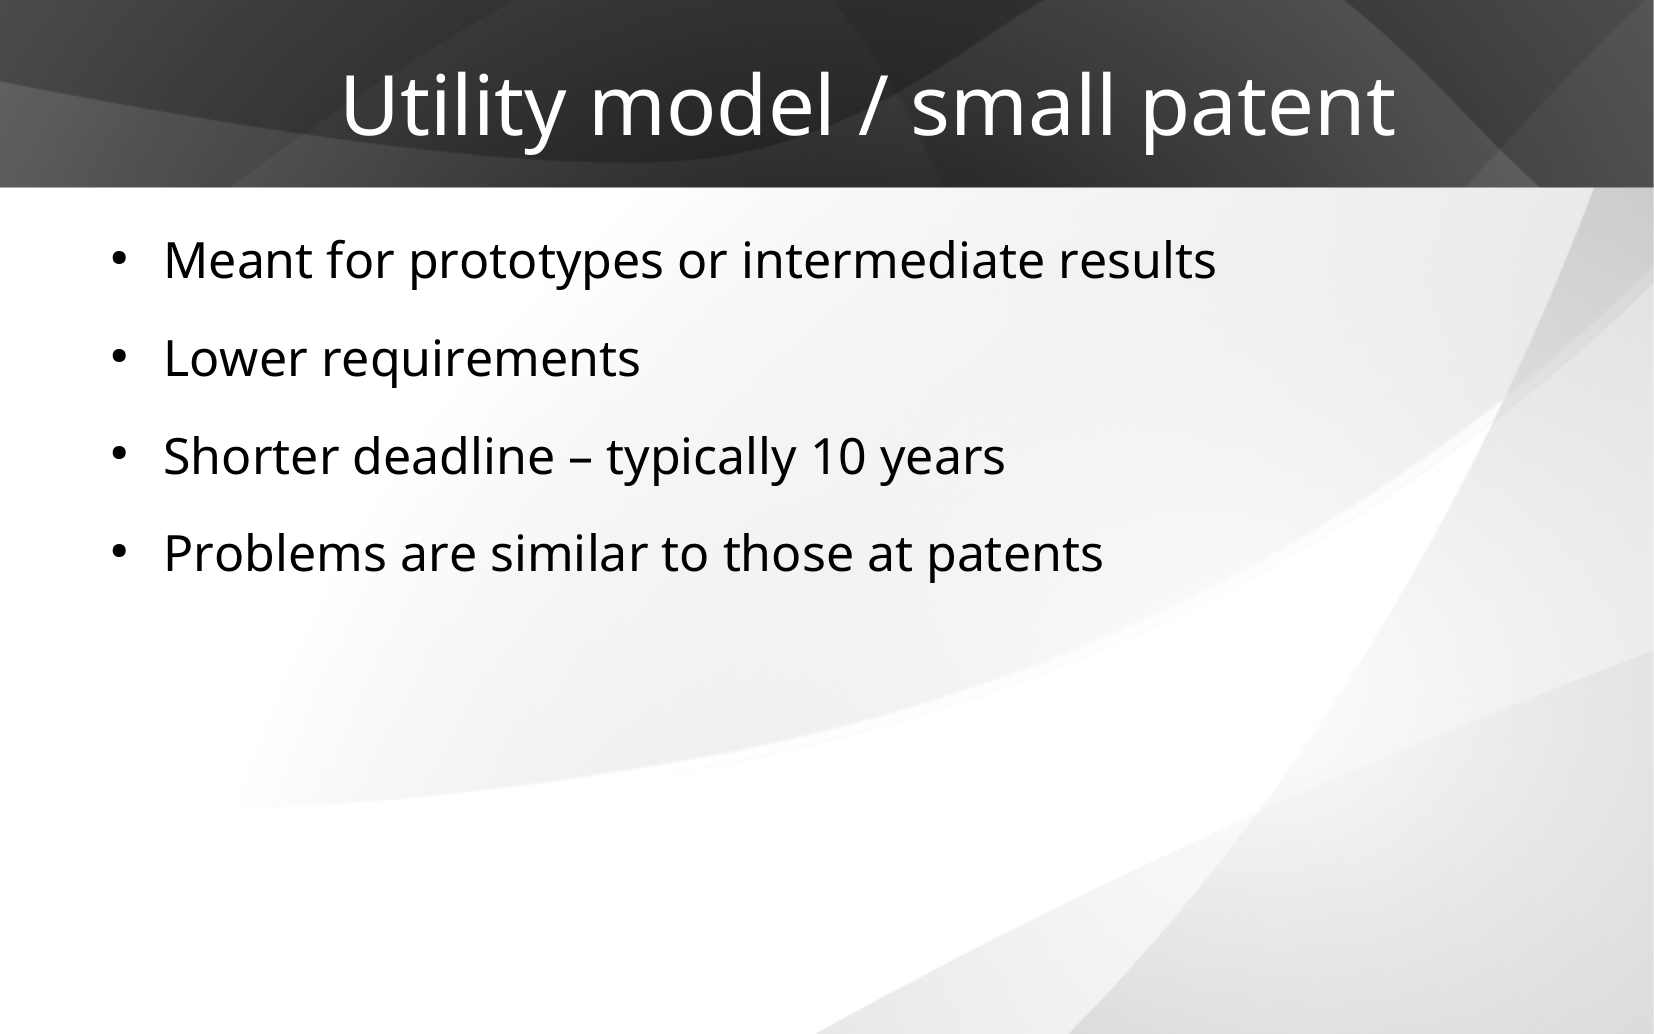

# Utility model / small patent
Meant for prototypes or intermediate results
Lower requirements
Shorter deadline – typically 10 years
Problems are similar to those at patents